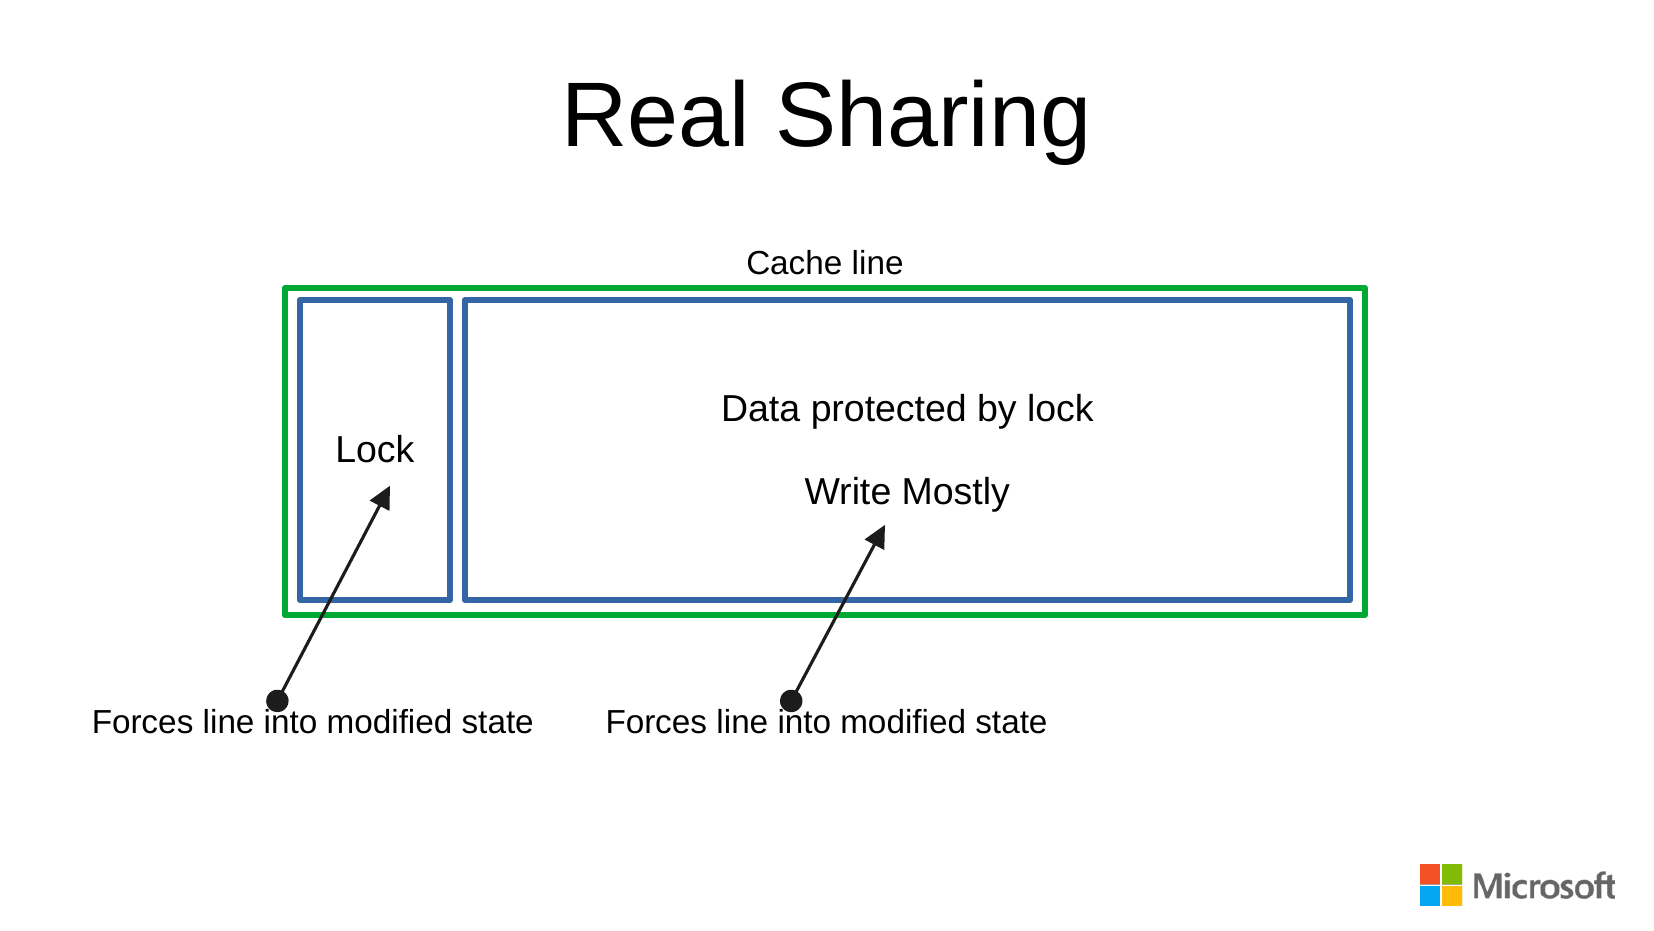

# Real Sharing
Cache line
Lock
Data protected by lock
Write Mostly
Forces line into modified state
Forces line into modified state